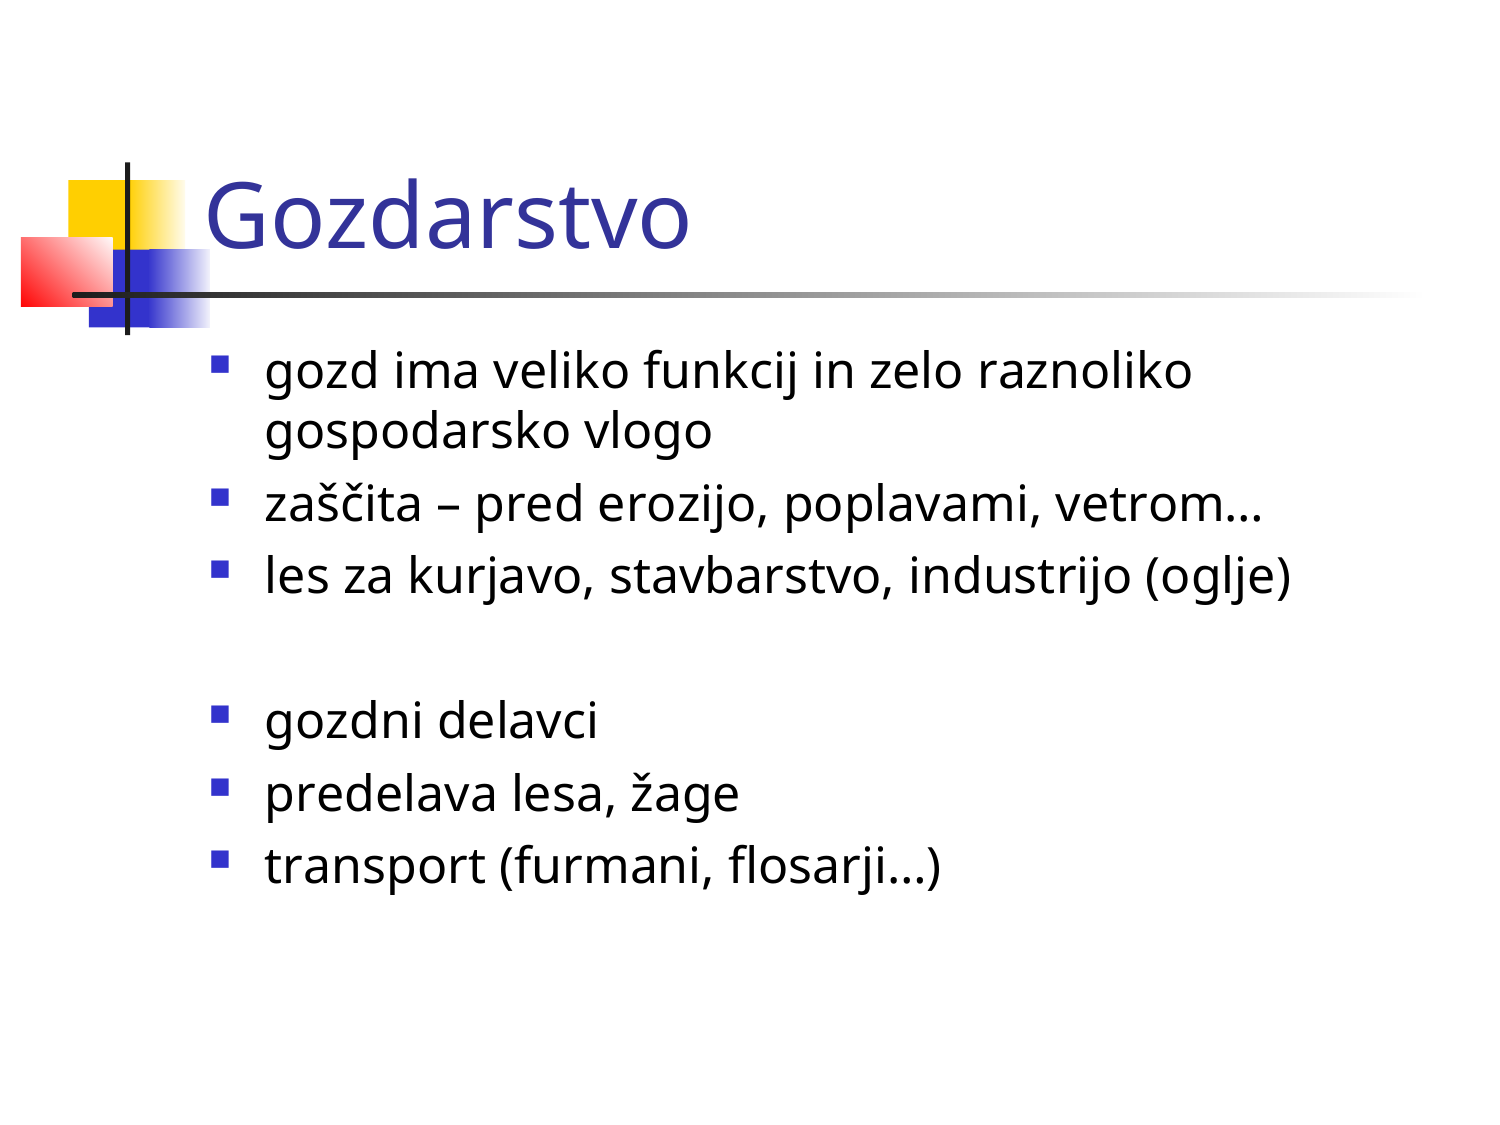

# Gozdarstvo
gozd ima veliko funkcij in zelo raznoliko gospodarsko vlogo
zaščita – pred erozijo, poplavami, vetrom…
les za kurjavo, stavbarstvo, industrijo (oglje)
gozdni delavci
predelava lesa, žage
transport (furmani, flosarji…)